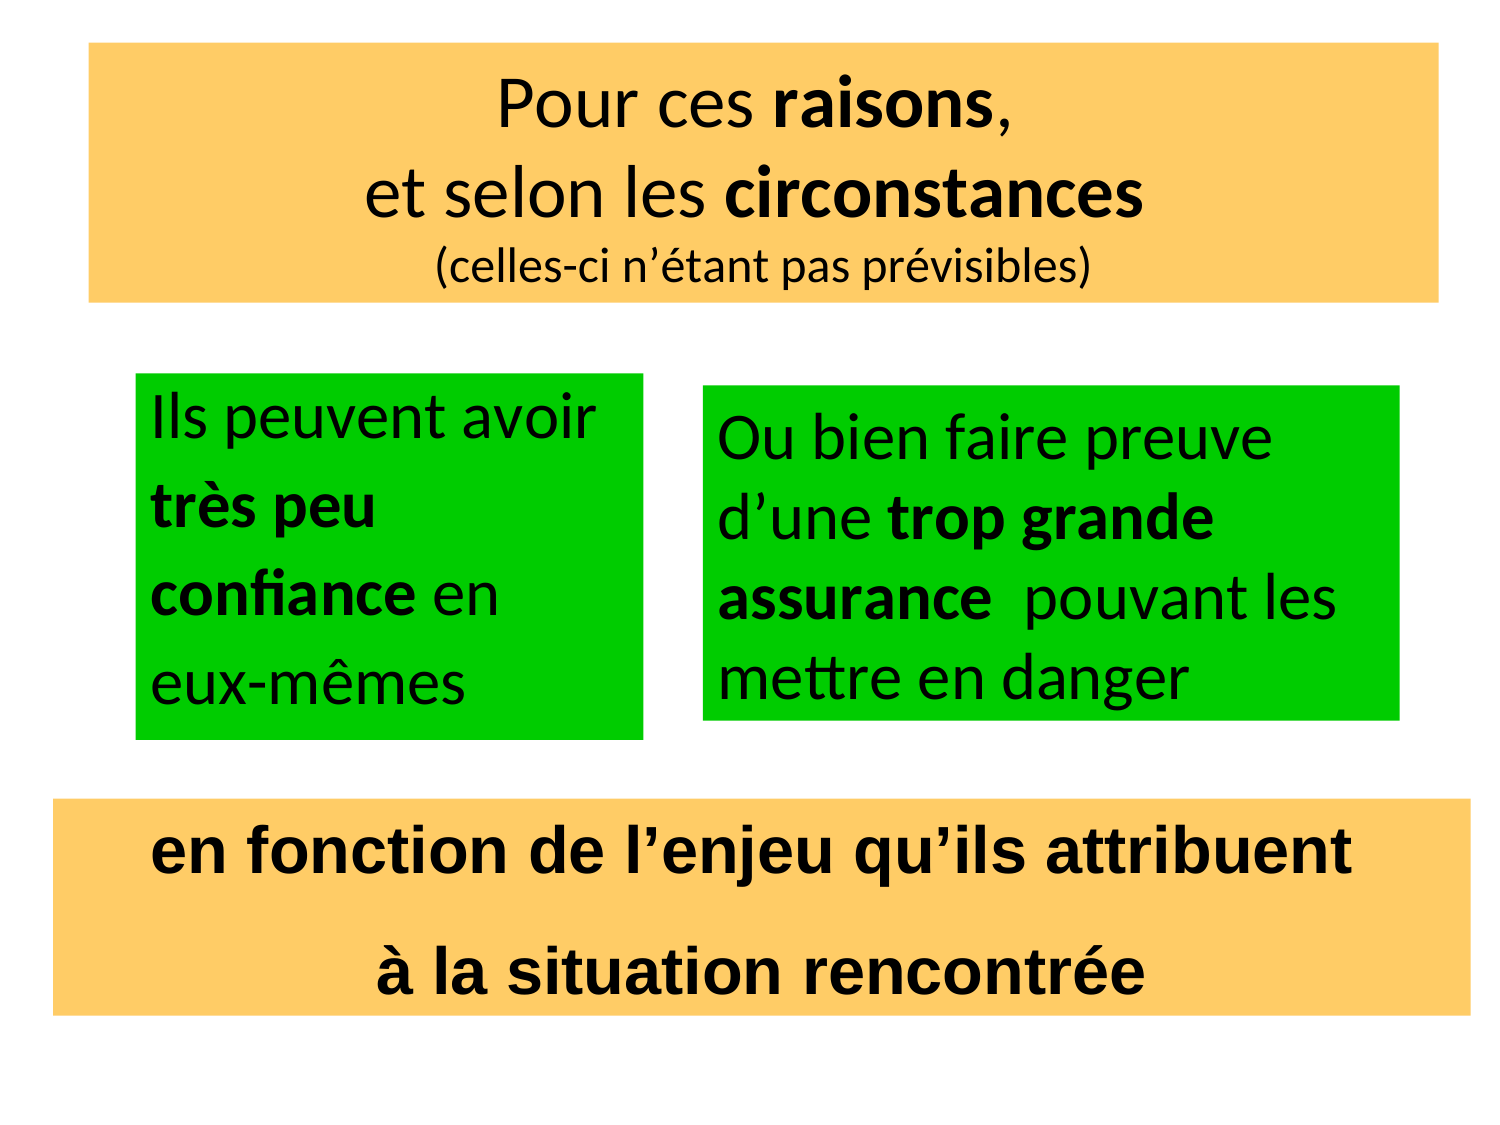

# Pour ces raisons, et selon les circonstances (celles-ci n’étant pas prévisibles)
Ils peuvent avoir
très peu
confiance en
eux-mêmes
Ou bien faire preuve d’une trop grande assurance pouvant les mettre en danger
en fonction de l’enjeu qu’ils attribuent
à la situation rencontrée